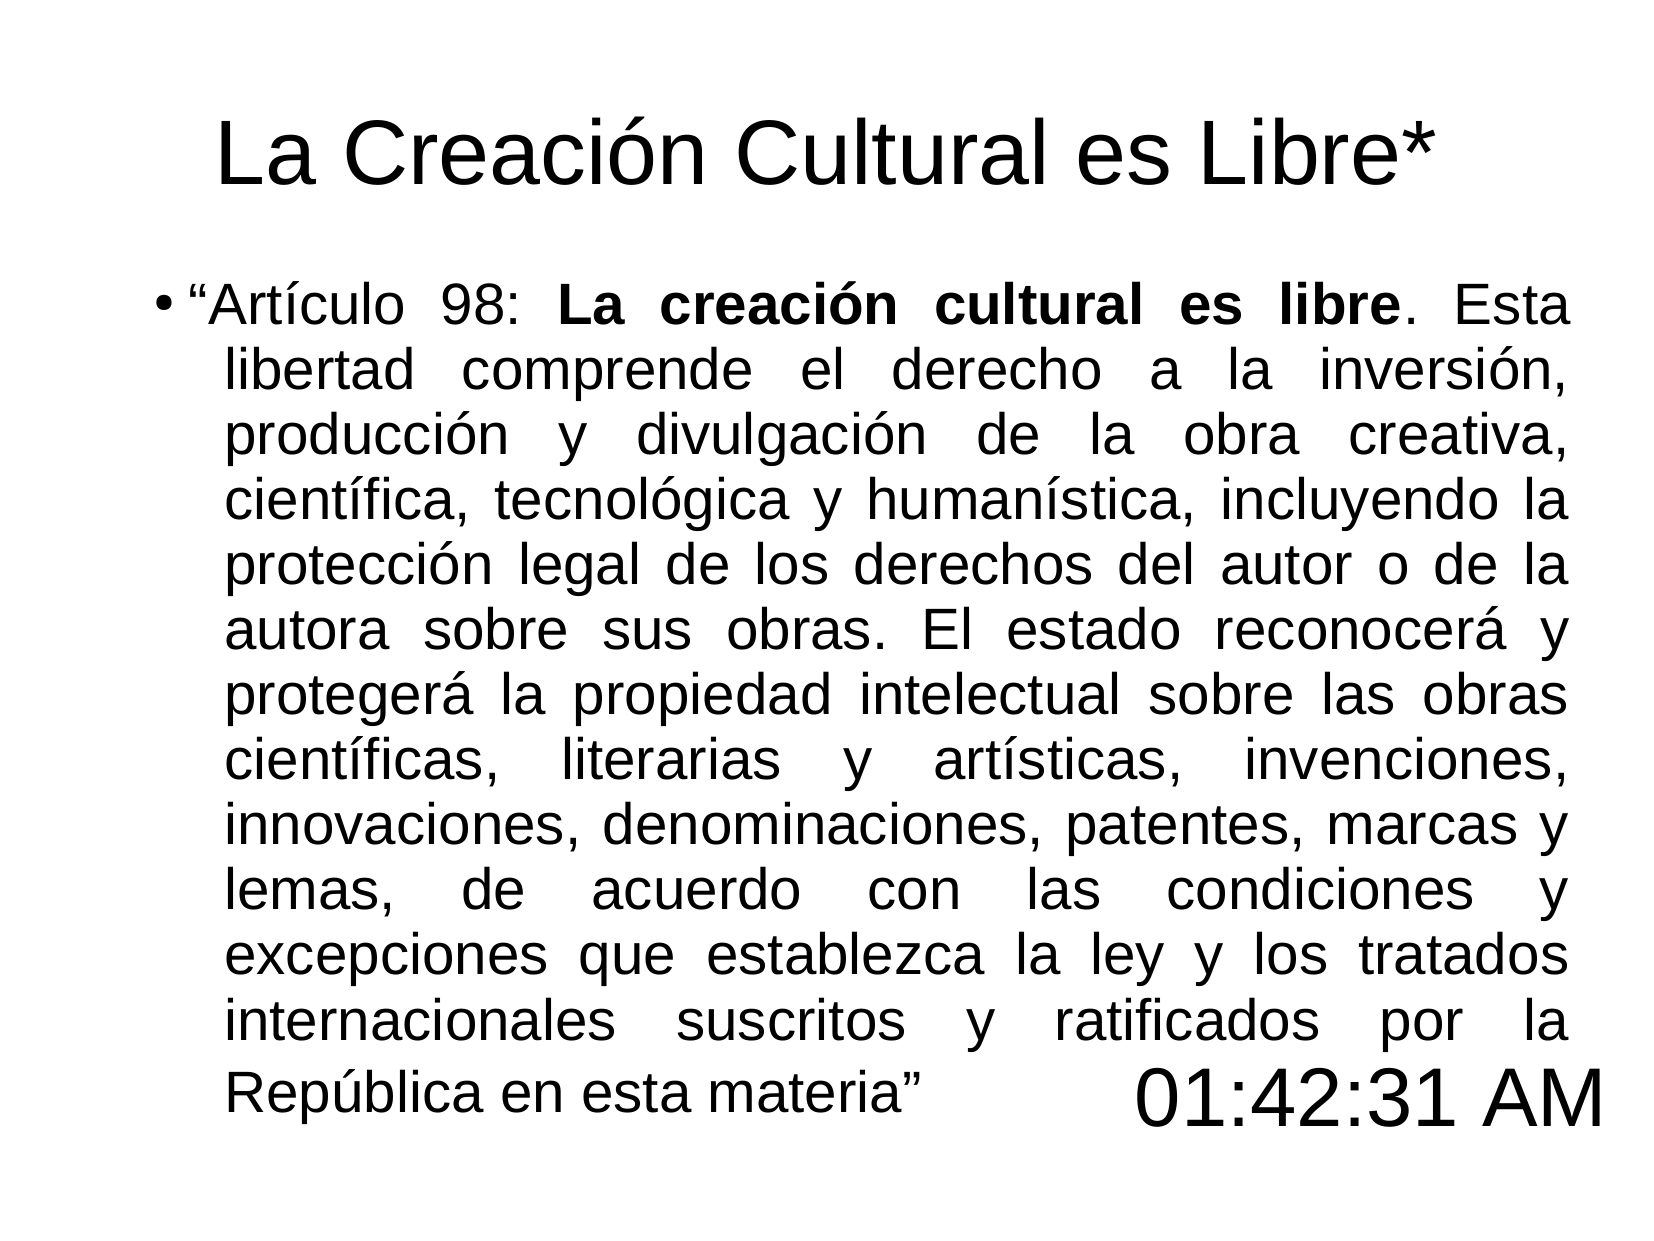

# La Creación Cultural es Libre*
“Artículo 98: La creación cultural es libre. Esta libertad comprende el derecho a la inversión, producción y divulgación de la obra creativa, científica, tecnológica y humanística, incluyendo la protección legal de los derechos del autor o de la autora sobre sus obras. El estado reconocerá y protegerá la propiedad intelectual sobre las obras científicas, literarias y artísticas, invenciones, innovaciones, denominaciones, patentes, marcas y lemas, de acuerdo con las condiciones y excepciones que establezca la ley y los tratados internacionales suscritos y ratificados por la República en esta materia”
03:12:32 AM